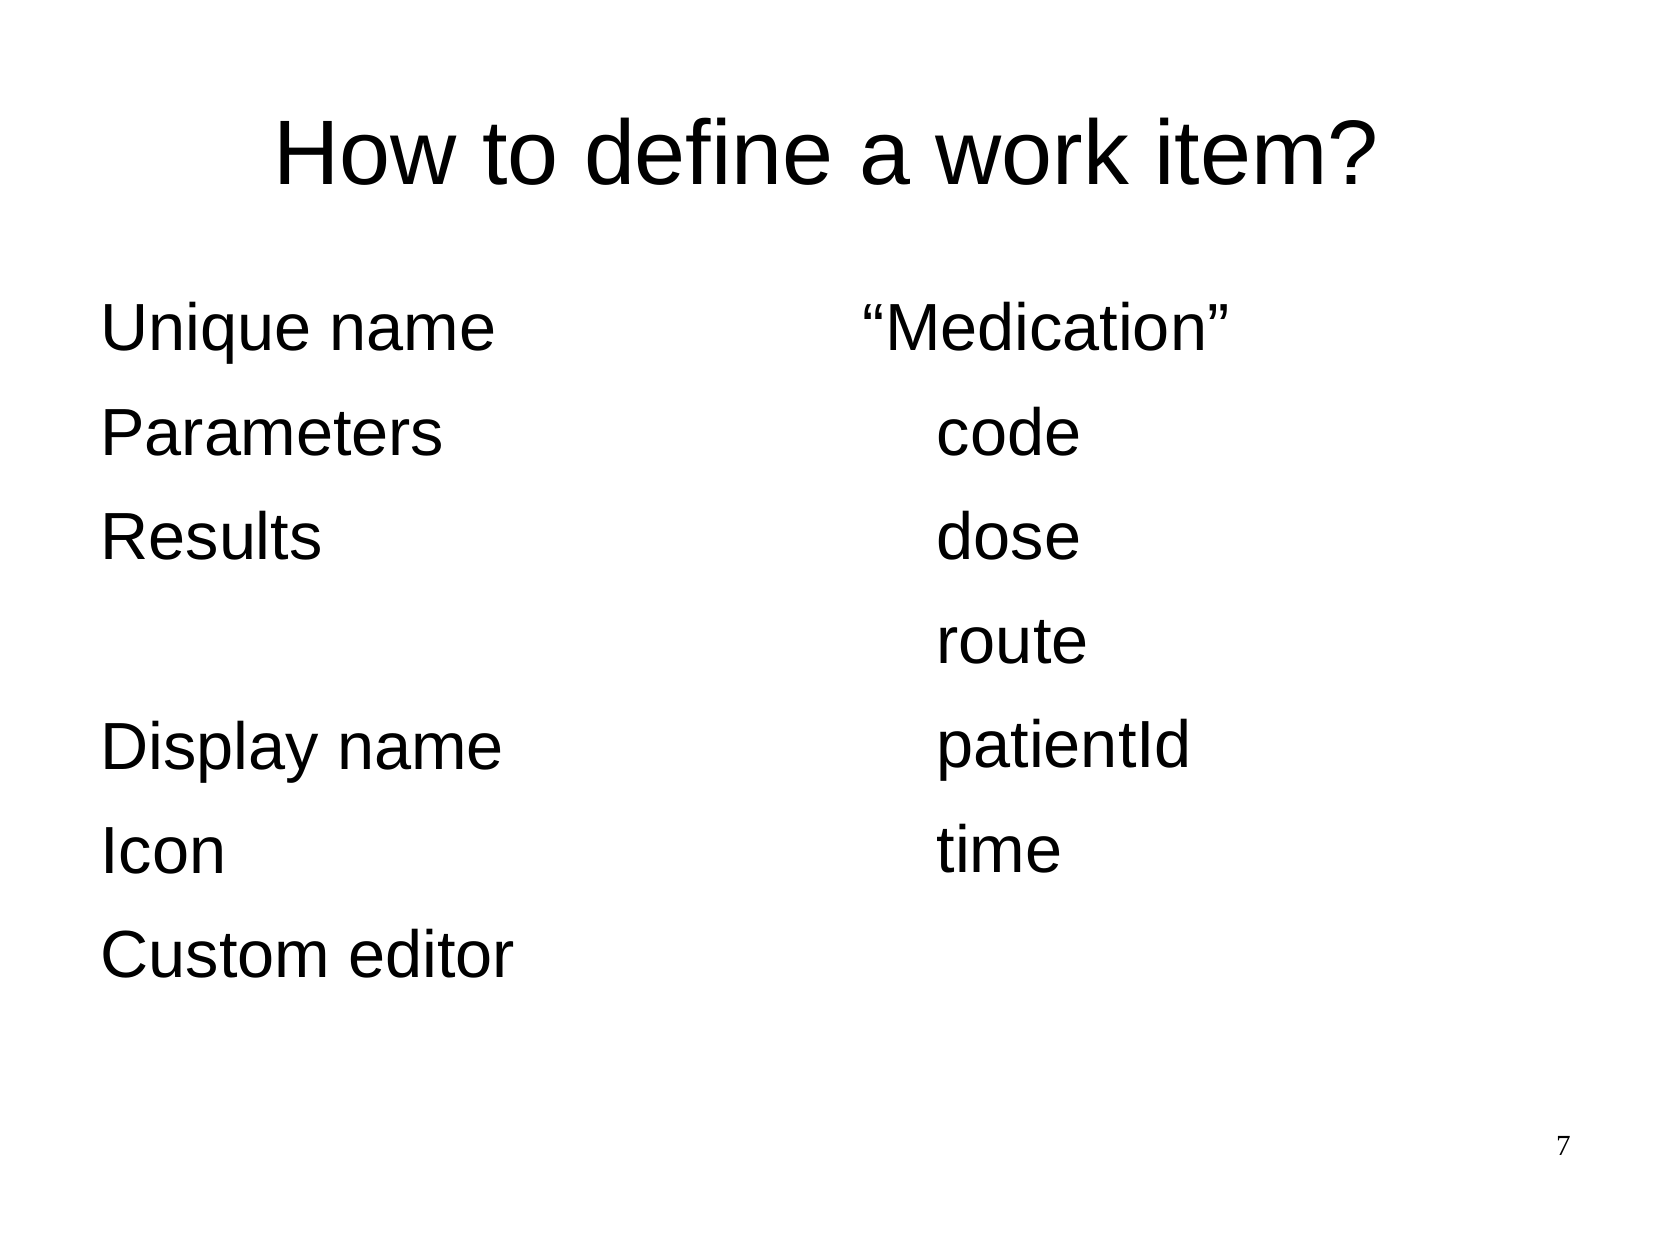

# How to define a work item?
Unique name
Parameters
Results
“Medication”
 code
 dose
 route
 patientId
 time
Display name
Icon
Custom editor
7